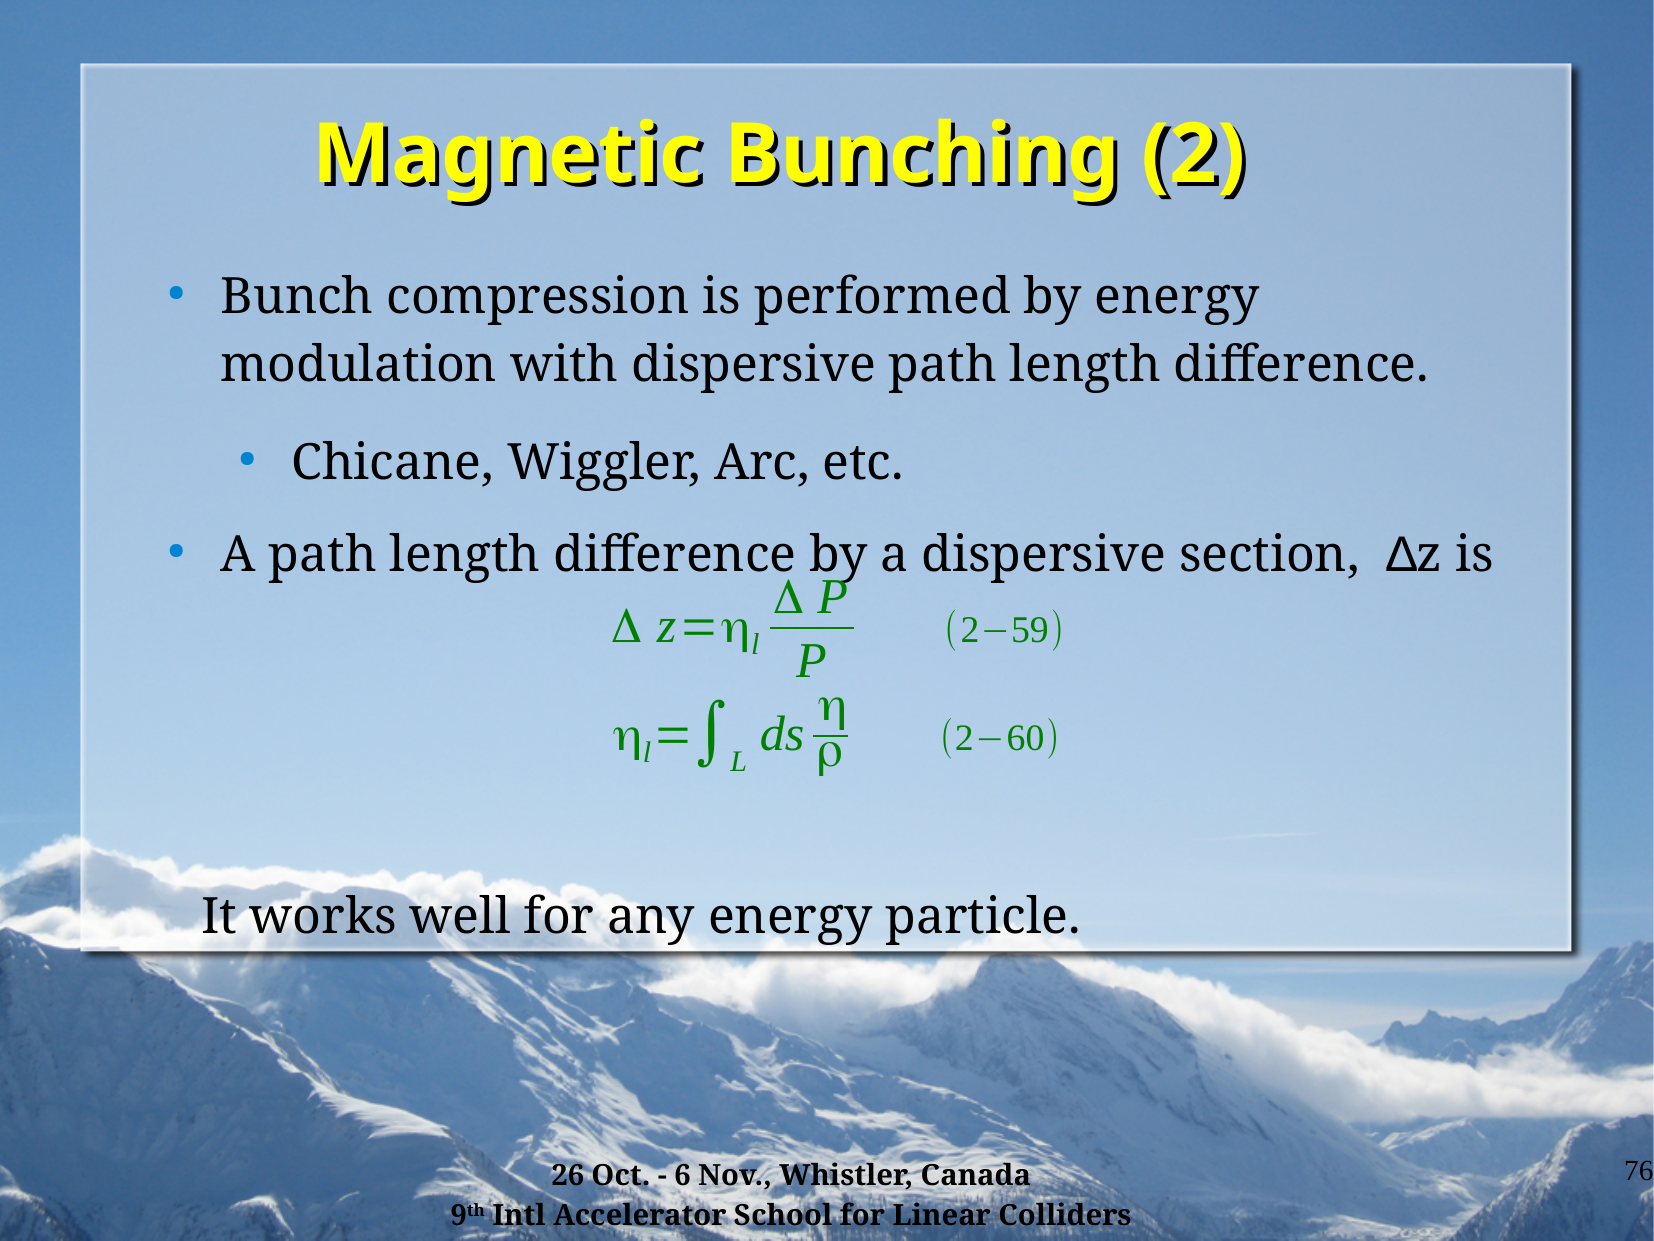

# Magnetic Bunching (2)
Bunch compression is performed by energy modulation with dispersive path length difference.
Chicane, Wiggler, Arc, etc.
A path length difference by a dispersive section, ∆z is
It works well for any energy particle.
76